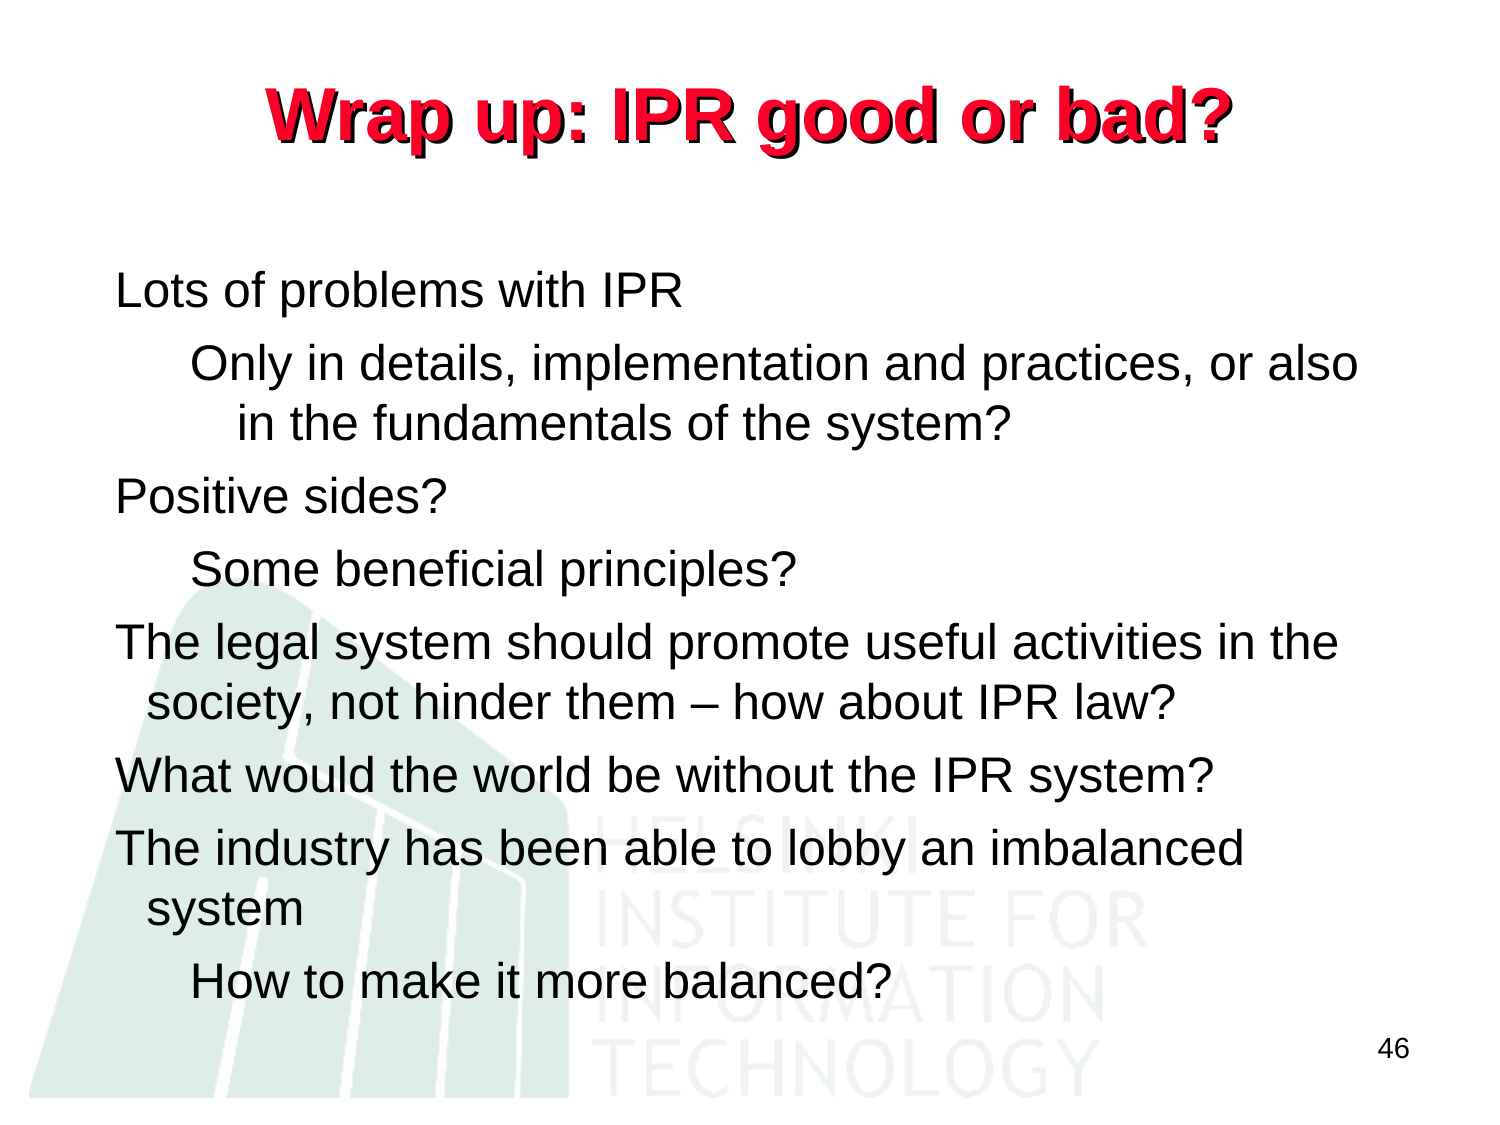

# Wrap up: IPR good or bad?
Lots of problems with IPR
Only in details, implementation and practices, or also in the fundamentals of the system?
Positive sides?
Some beneficial principles?
The legal system should promote useful activities in the society, not hinder them – how about IPR law?
What would the world be without the IPR system?
The industry has been able to lobby an imbalanced system
How to make it more balanced?
46